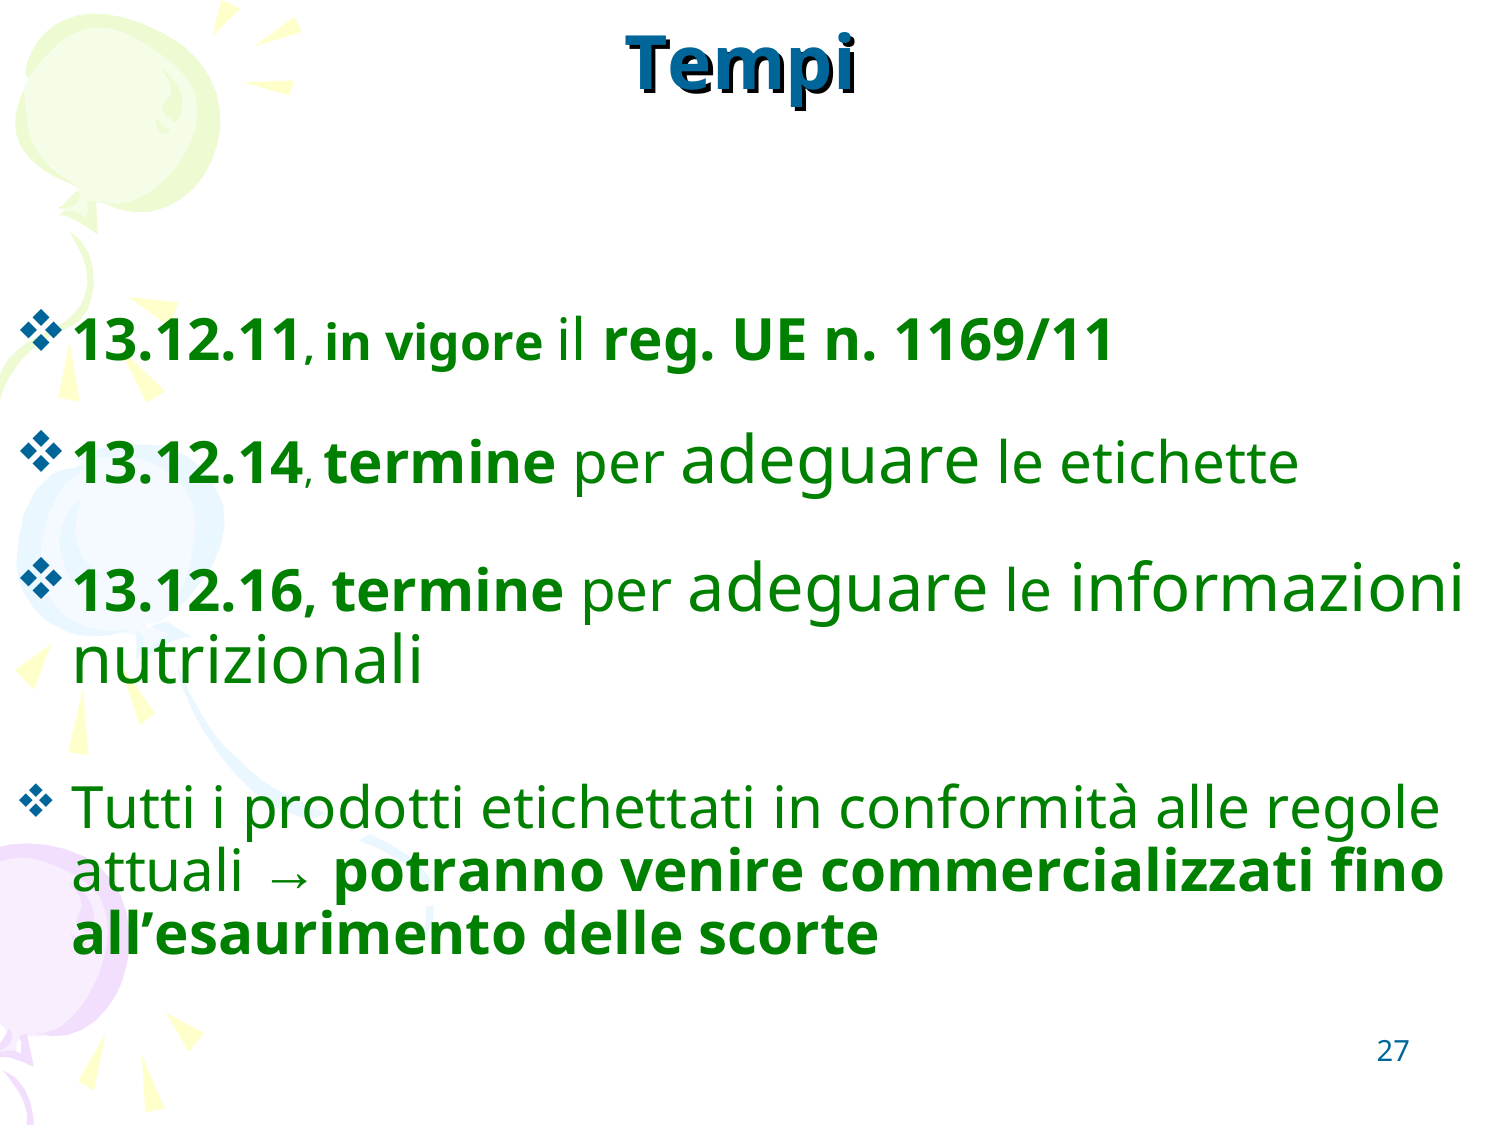

# Tempi
13.12.11, in vigore il reg. UE n. 1169/11
13.12.14, termine per adeguare le etichette
13.12.16, termine per adeguare le informazioni nutrizionali
Tutti i prodotti etichettati in conformità alle regole attuali → potranno venire commercializzati fino all’esaurimento delle scorte